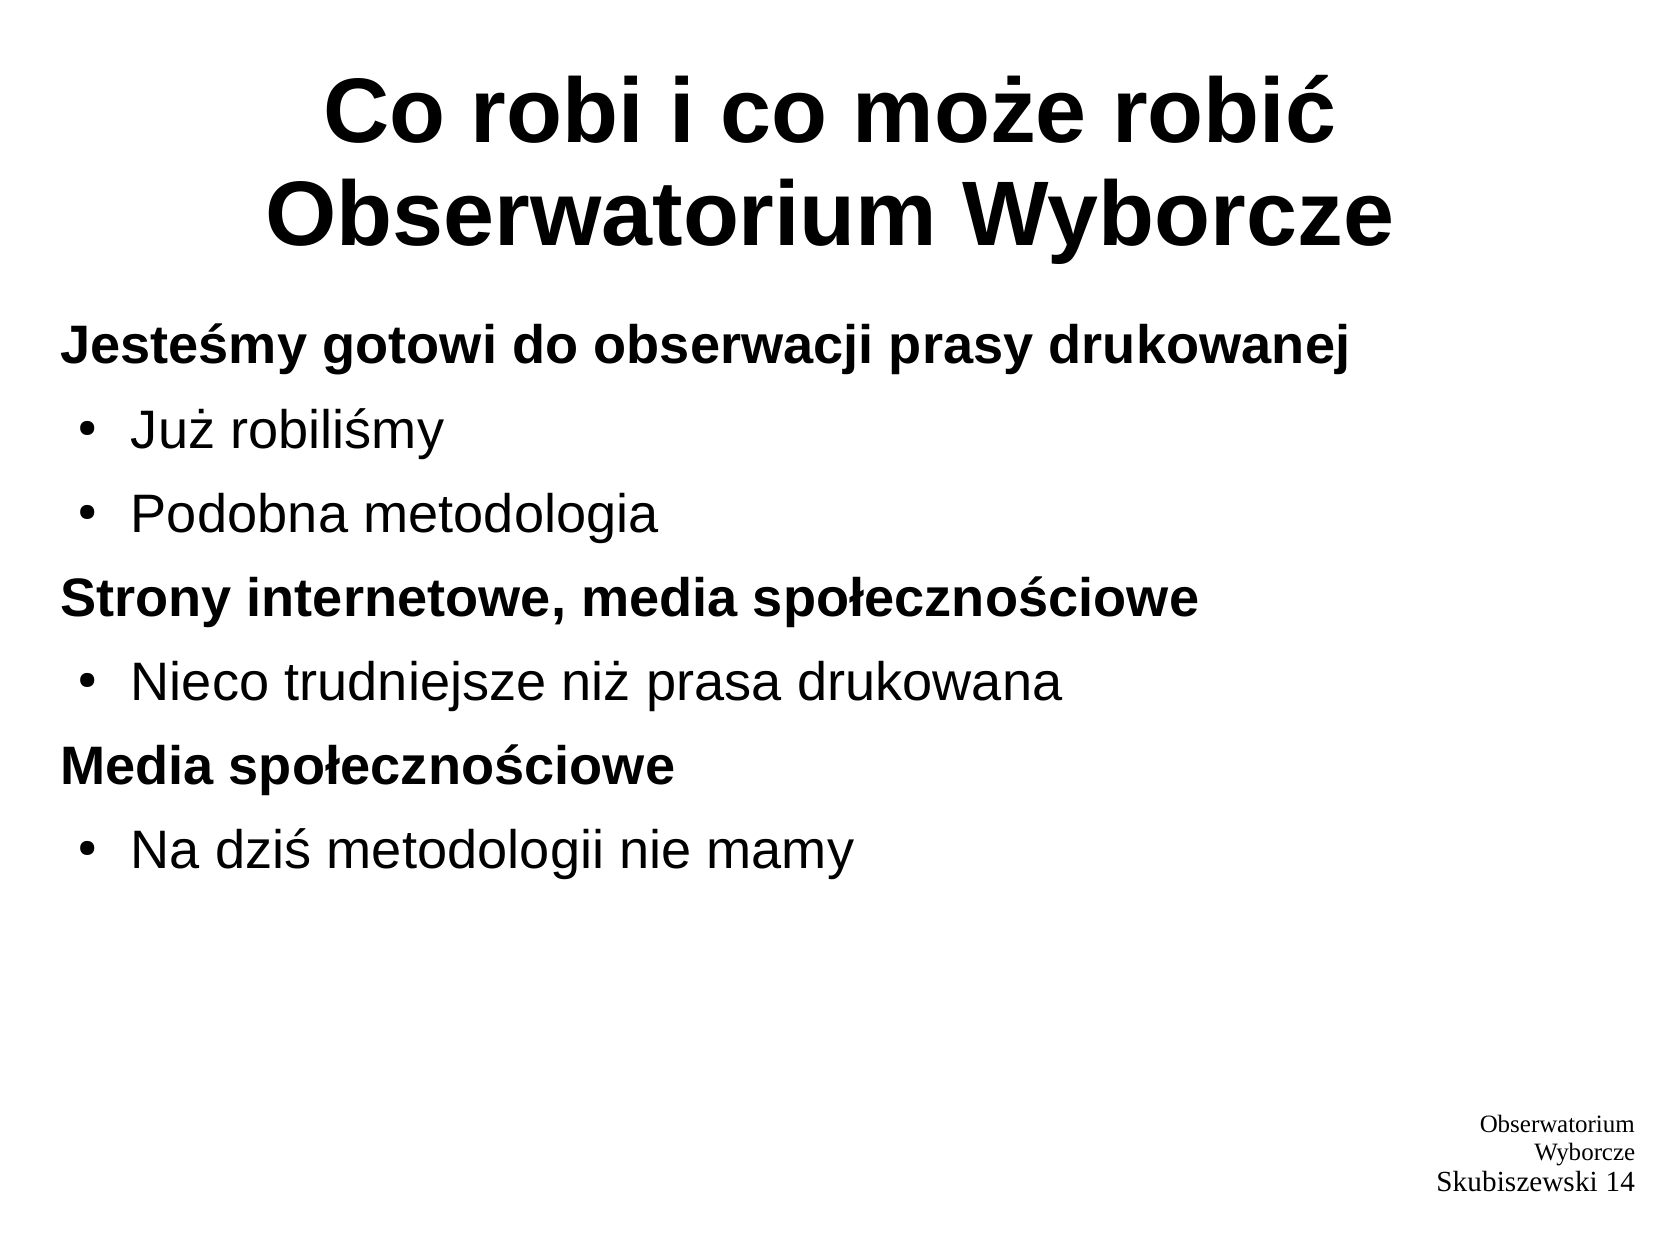

# Co robi i co może robić Obserwatorium Wyborcze
Jesteśmy gotowi do obserwacji prasy drukowanej
Już robiliśmy
Podobna metodologia
Strony internetowe, media społecznościowe
Nieco trudniejsze niż prasa drukowana
Media społecznościowe
Na dziś metodologii nie mamy
14